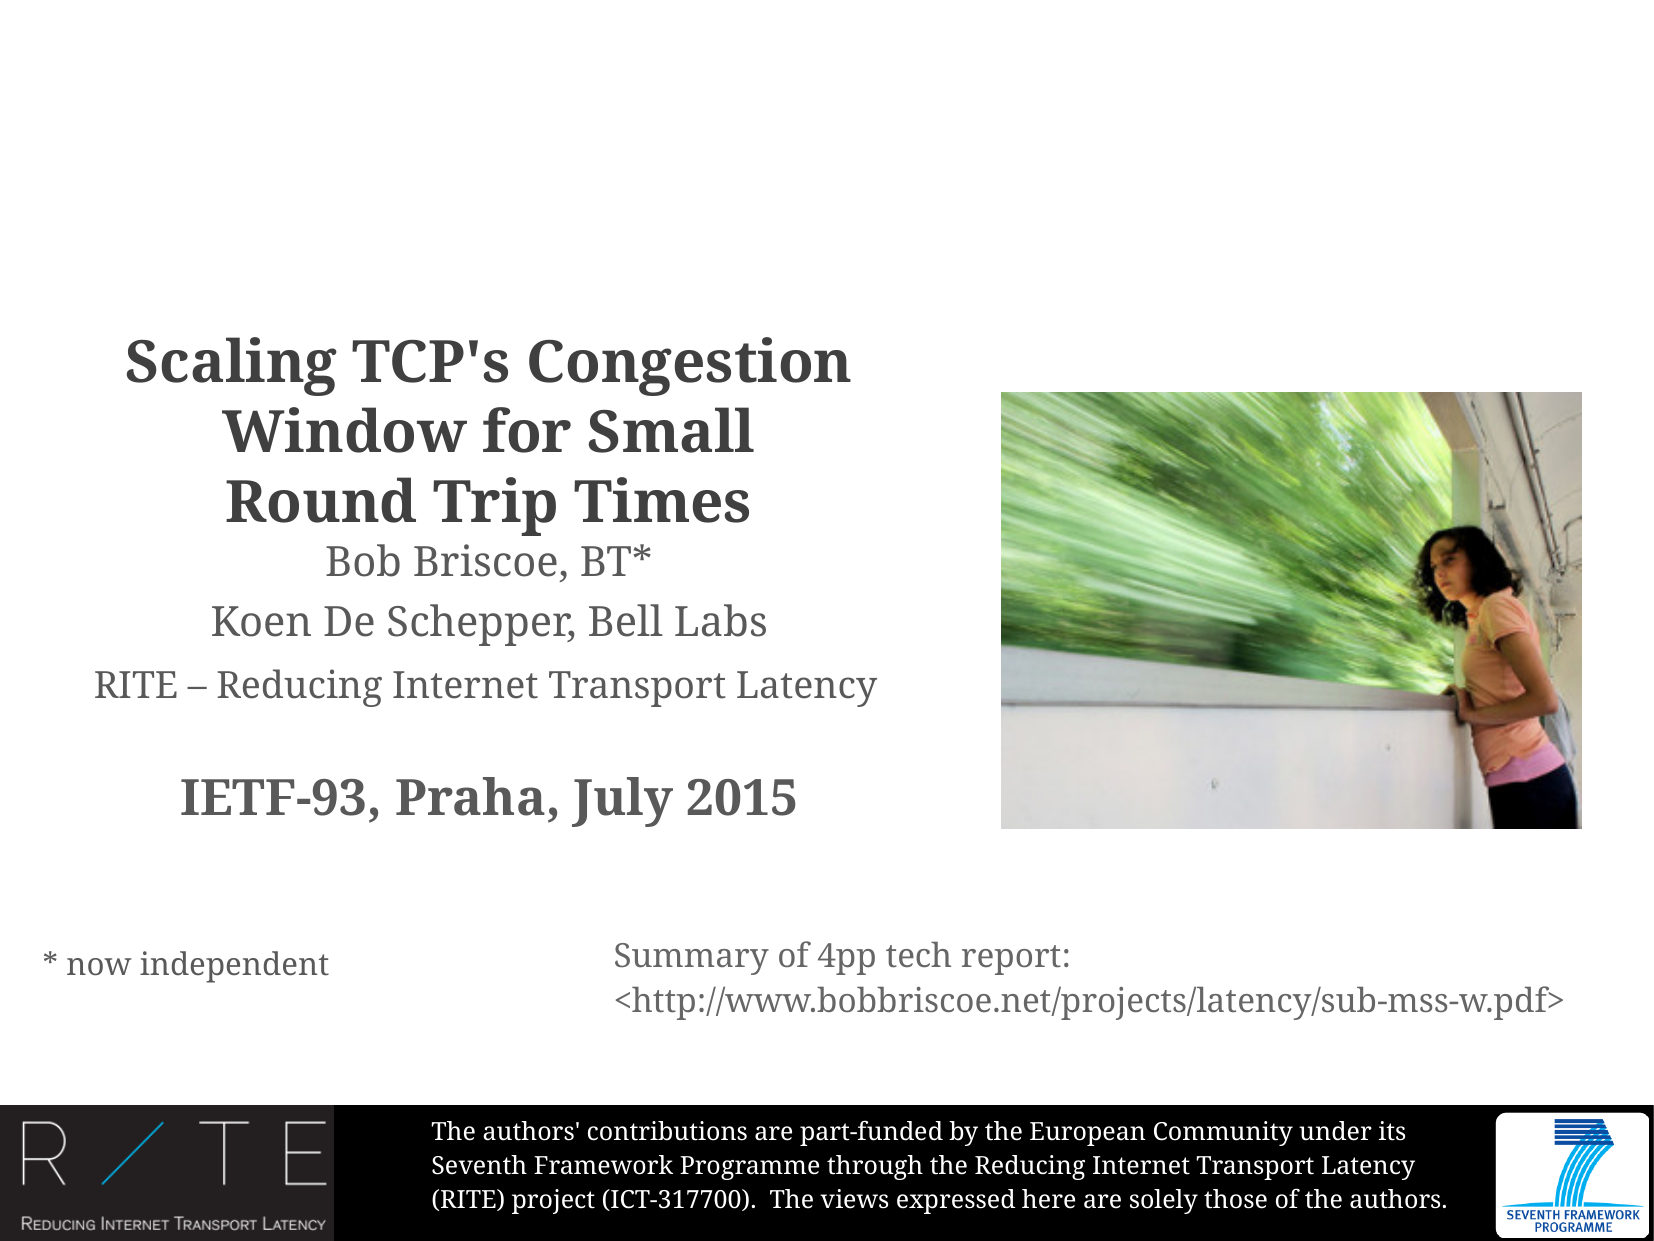

# Scaling TCP's Congestion Window for Small Round Trip Times
Bob Briscoe, BT*
Koen De Schepper, Bell Labs
IETF-93, Praha, July 2015
* now independent
Summary of 4pp tech report:
<http://www.bobbriscoe.net/projects/latency/sub-mss-w.pdf>
The authors' contributions are part-funded by the European Community under its Seventh Framework Programme through the Reducing Internet Transport Latency (RITE) project (ICT-317700). The views expressed here are solely those of the authors.